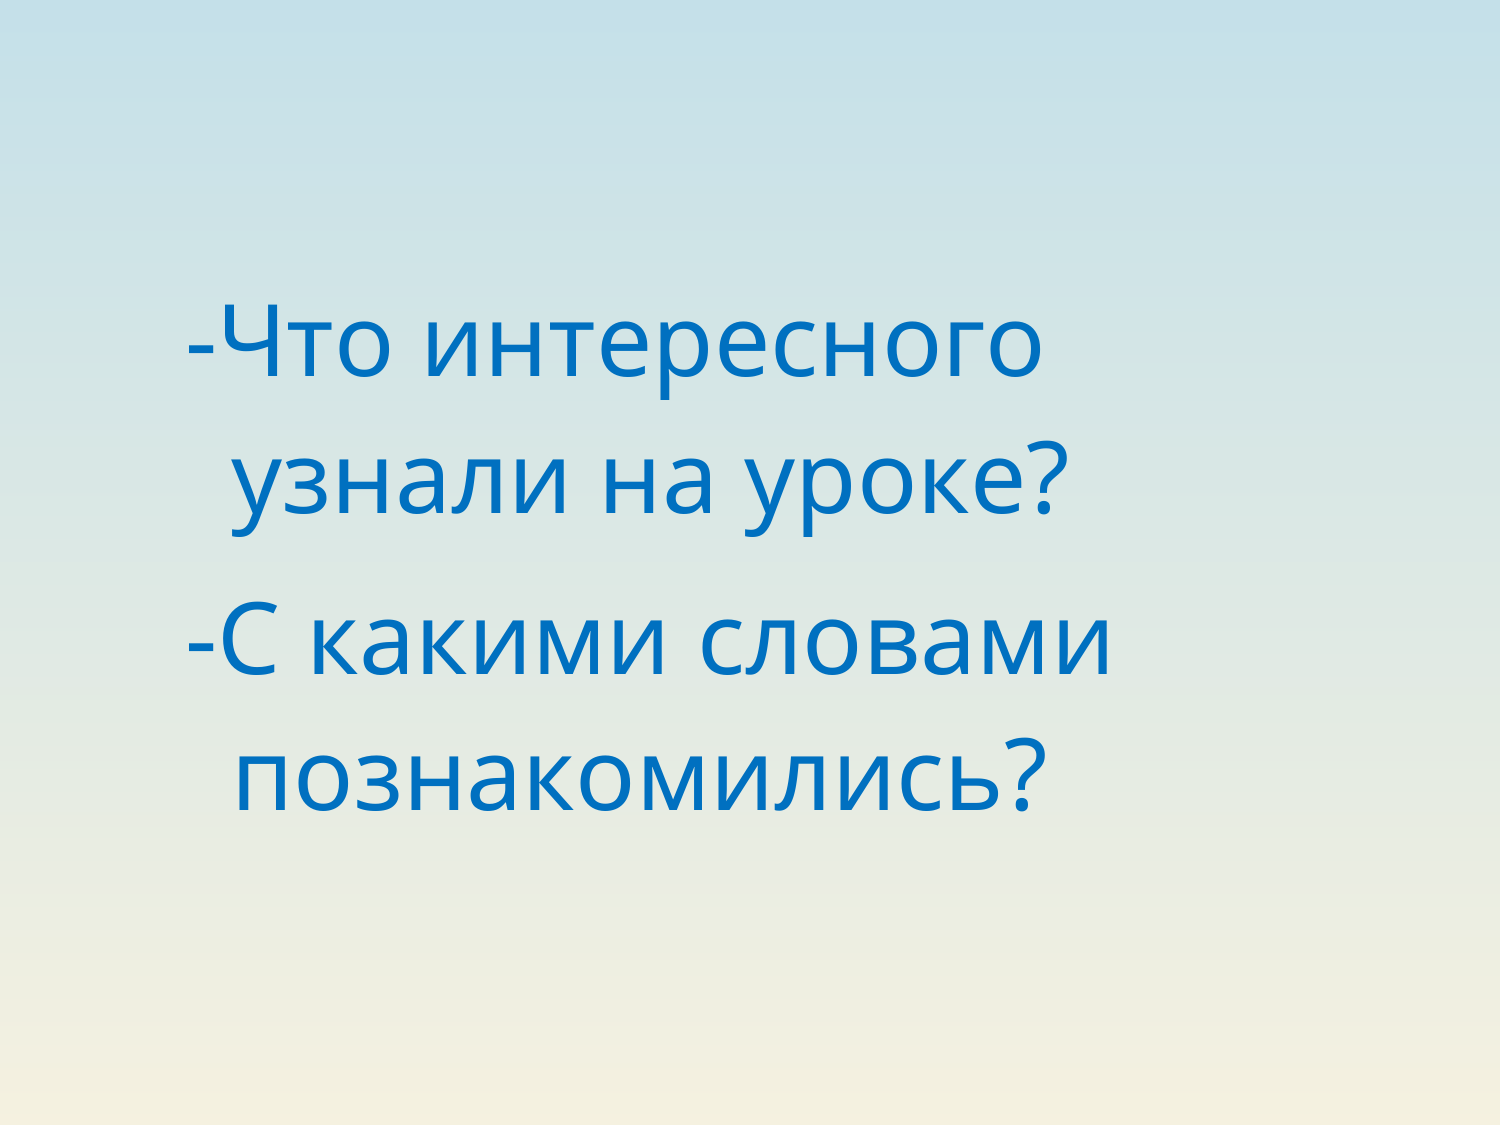

-Что интересного узнали на уроке?
-С какими словами познакомились?